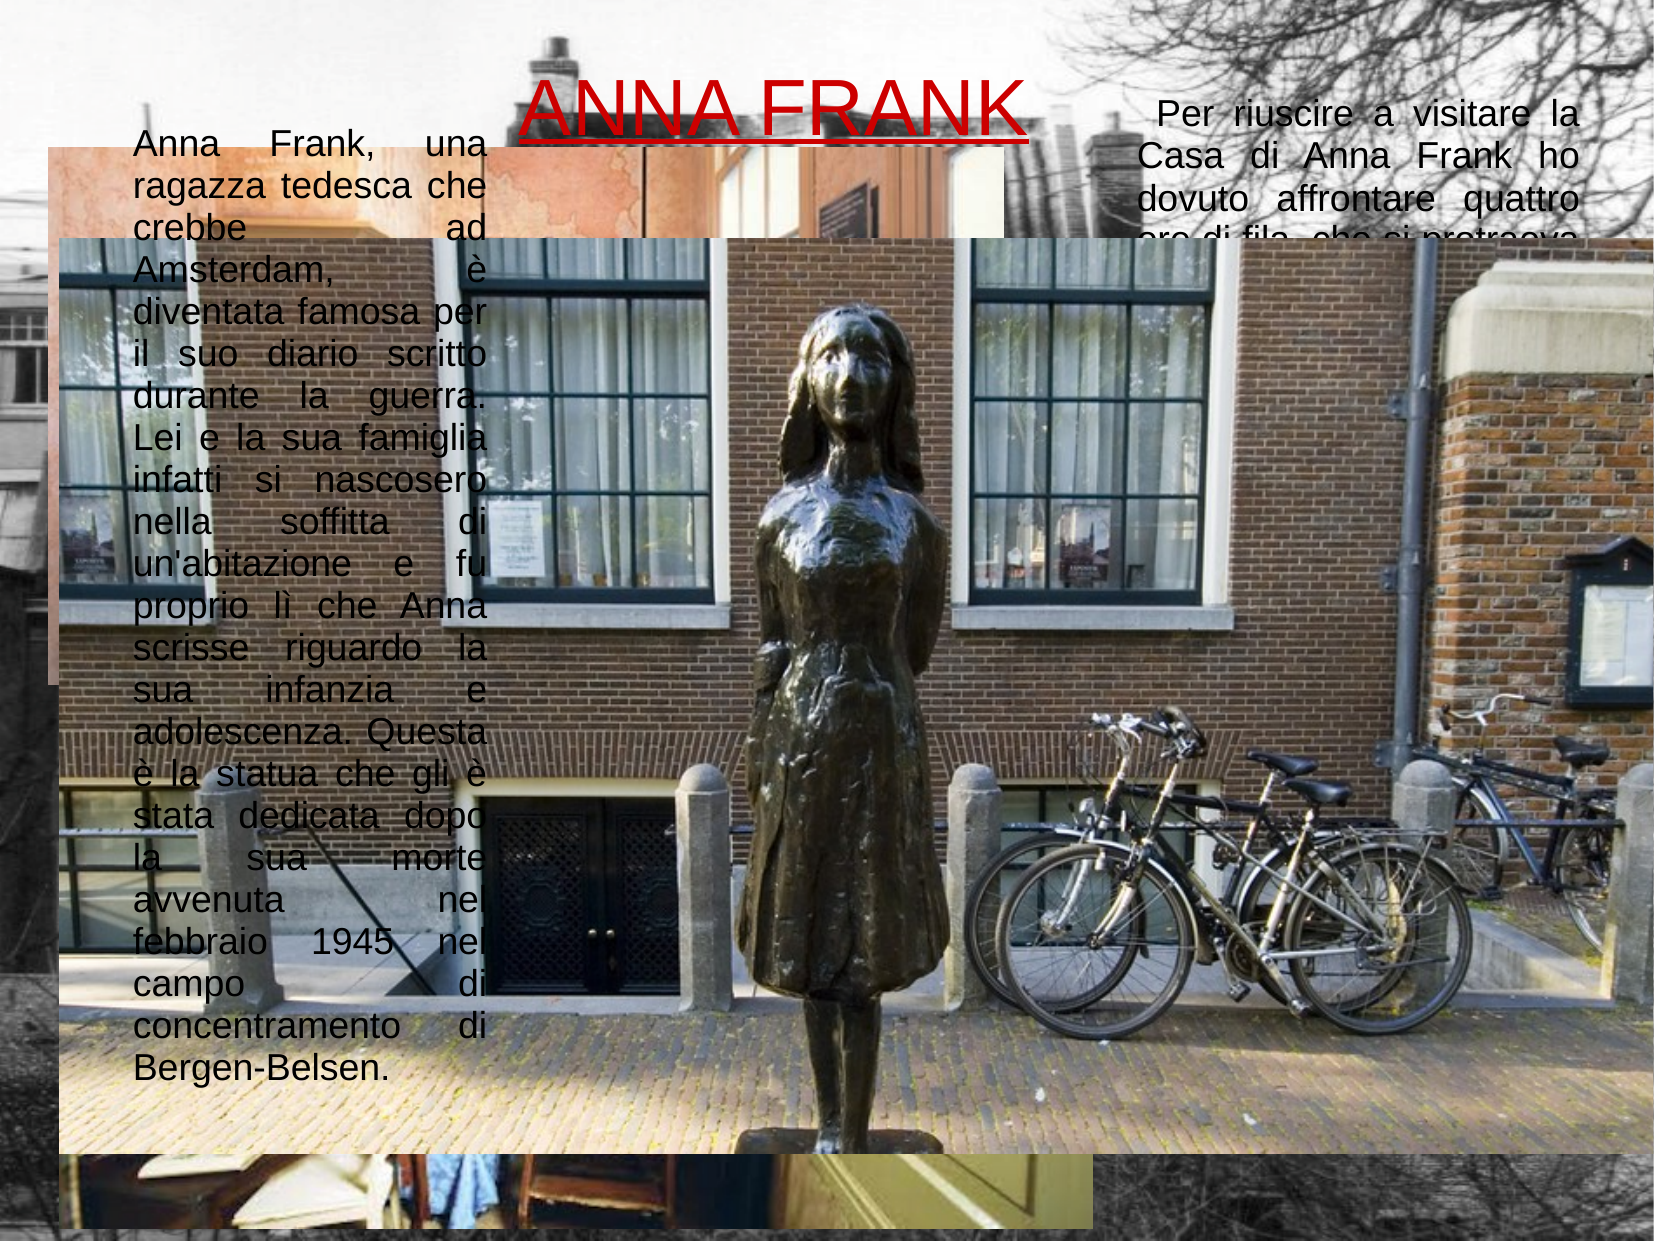

# ANNA FRANK
 Per riuscire a visitare la Casa di Anna Frank ho dovuto affrontare quattro ore di fila, che si protraeva per circa un kilometro e mezzo. Nonostante questo, ne è valsa la pena : gli interni dell'abitazione ti sembravano riportare alla vita che trascorreva tutti i giorni la famiglia Frank. Nella immagine in alto è raffigurata la libreria che nascondeva il passaggio segreto al nascondiglio dei Frank. L'immagine in basso rappresenta la stanza in cui dormiva Anna Frank. La cosa che mi ha stupito più di tutte è stato il fatto di vedere molta gente piangere all'interno della casa. Piangevano e non smettevano...
Anna Frank, una ragazza tedesca che crebbe ad Amsterdam, è diventata famosa per il suo diario scritto durante la guerra. Lei e la sua famiglia infatti si nascosero nella soffitta di un'abitazione e fu proprio lì che Anna scrisse riguardo la sua infanzia e adolescenza. Questa è la statua che gli è stata dedicata dopo la sua morte avvenuta nel febbraio 1945 nel campo di concentramento di Bergen-Belsen.